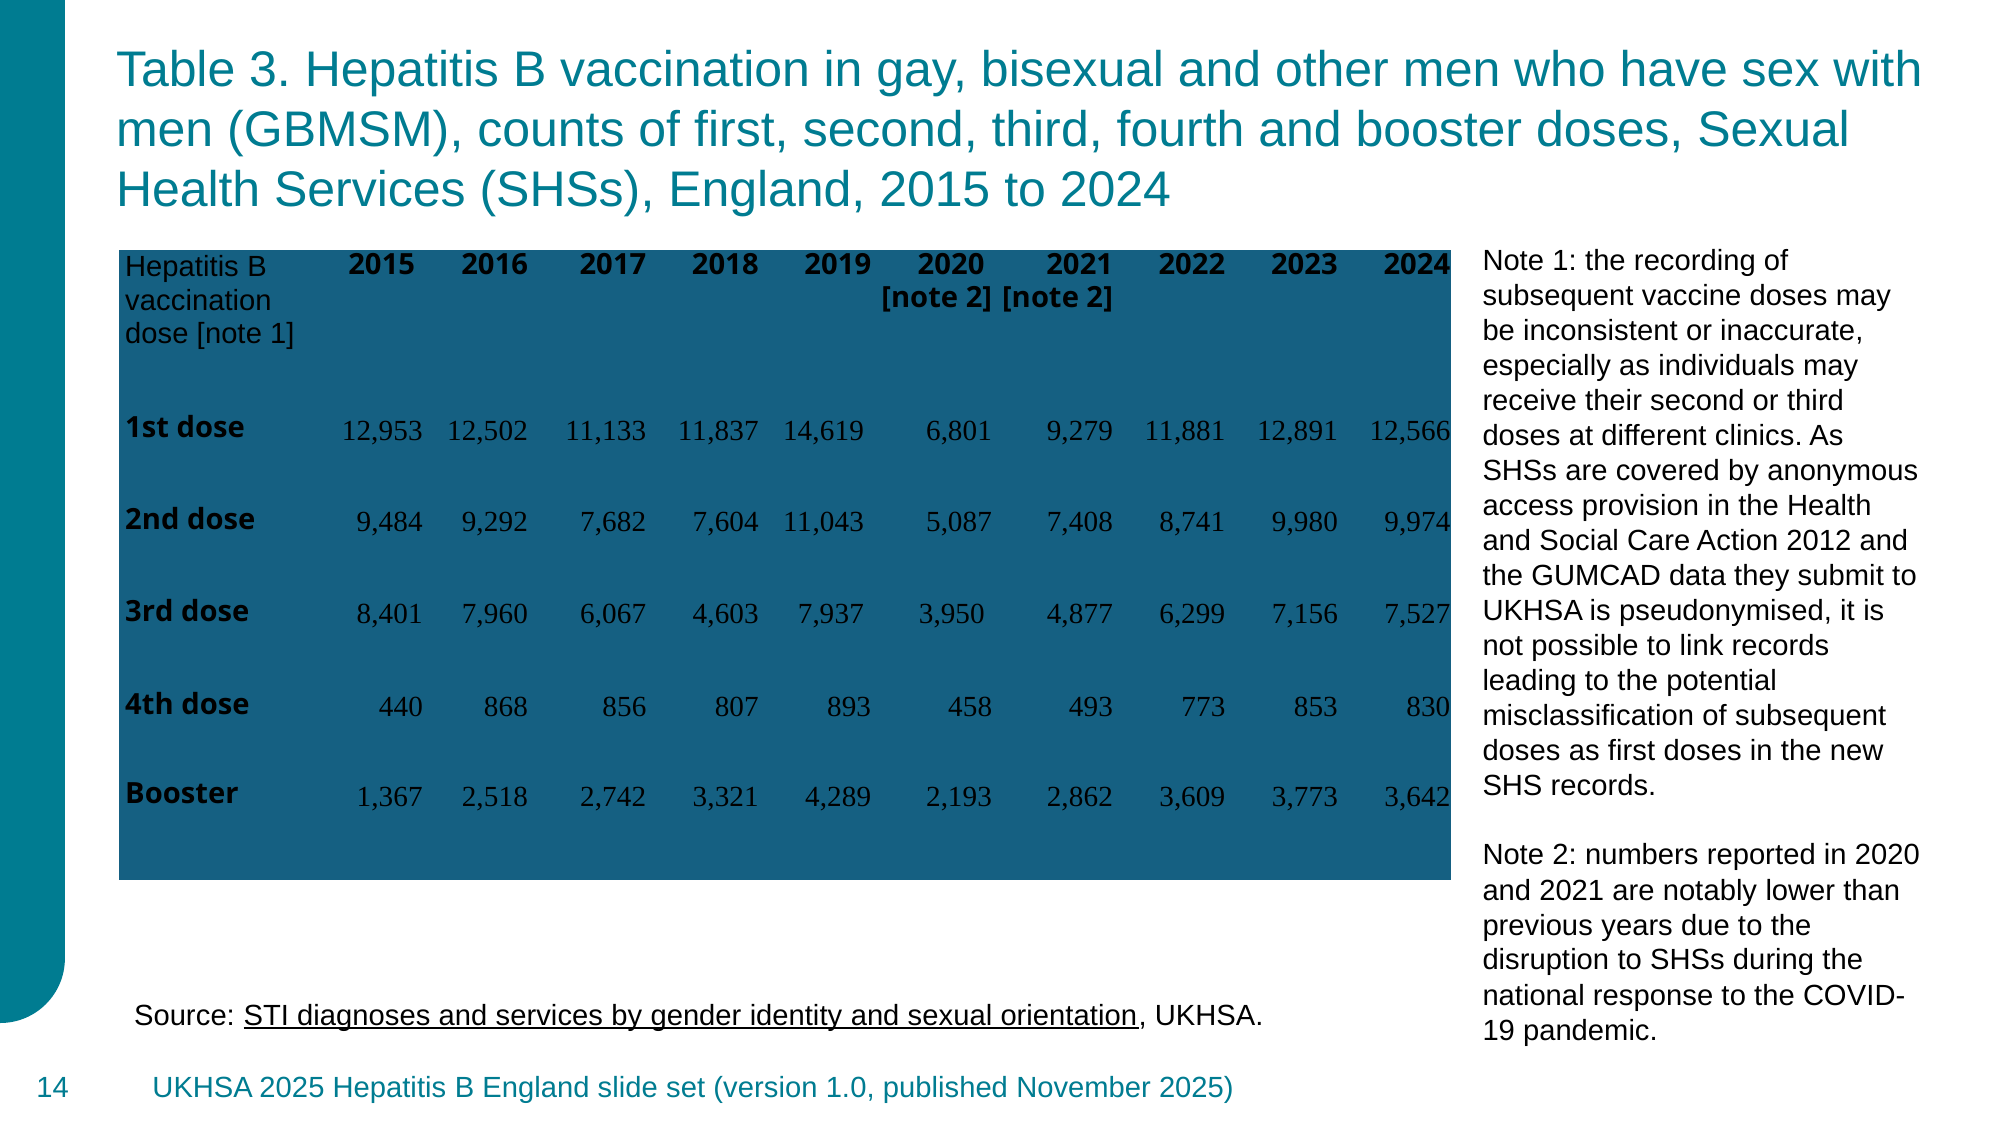

# Table 3. Hepatitis B vaccination in gay, bisexual and other men who have sex with men (GBMSM), counts of first, second, third, fourth and booster doses, Sexual Health Services (SHSs), England, 2015 to 2024
Note 1: the recording of subsequent vaccine doses may be inconsistent or inaccurate, especially as individuals may receive their second or third doses at different clinics. As SHSs are covered by anonymous access provision in the Health and Social Care Action 2012 and the GUMCAD data they submit to UKHSA is pseudonymised, it is not possible to link records leading to the potential misclassification of subsequent doses as first doses in the new SHS records.
Note 2: numbers reported in 2020 and 2021 are notably lower than previous years due to the disruption to SHSs during the national response to the COVID-19 pandemic.
| Hepatitis B vaccination dose [note 1] | 2015 | 2016 | 2017 | 2018 | 2019 | 2020  [note 2] | 2021 [note 2] | 2022 | 2023 | 2024 |
| --- | --- | --- | --- | --- | --- | --- | --- | --- | --- | --- |
| 1st dose | 12,953 | 12,502 | 11,133 | 11,837 | 14,619 | 6,801 | 9,279 | 11,881 | 12,891 | 12,566 |
| 2nd dose | 9,484 | 9,292 | 7,682 | 7,604 | 11,043 | 5,087 | 7,408 | 8,741 | 9,980 | 9,974 |
| 3rd dose | 8,401 | 7,960 | 6,067 | 4,603 | 7,937 | 3,950 | 4,877 | 6,299 | 7,156 | 7,527 |
| 4th dose | 440 | 868 | 856 | 807 | 893 | 458 | 493 | 773 | 853 | 830 |
| Booster | 1,367 | 2,518 | 2,742 | 3,321 | 4,289 | 2,193 | 2,862 | 3,609 | 3,773 | 3,642 |
Source: STI diagnoses and services by gender identity and sexual orientation, UKHSA.
4
UKHSA 2025 Hepatitis B England slide set (version 1.0, published November 2025)